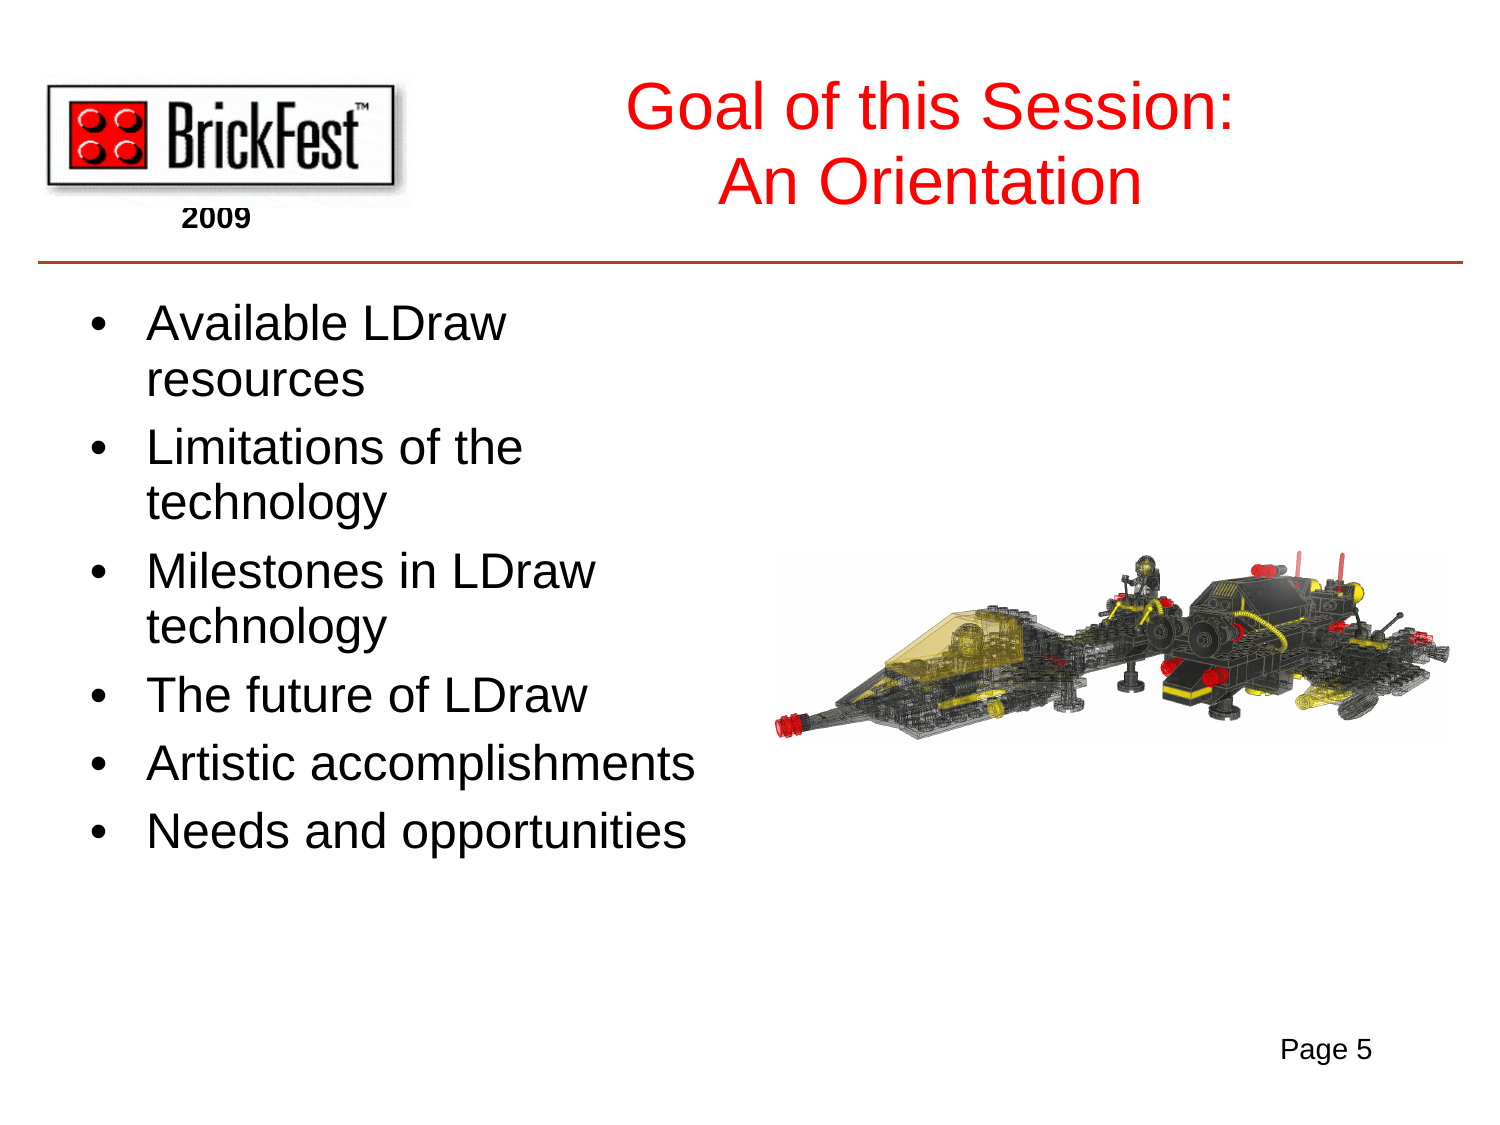

# Goal of this Session: An Orientation
Available LDraw resources
Limitations of the technology
Milestones in LDraw technology
The future of LDraw
Artistic accomplishments
Needs and opportunities
5